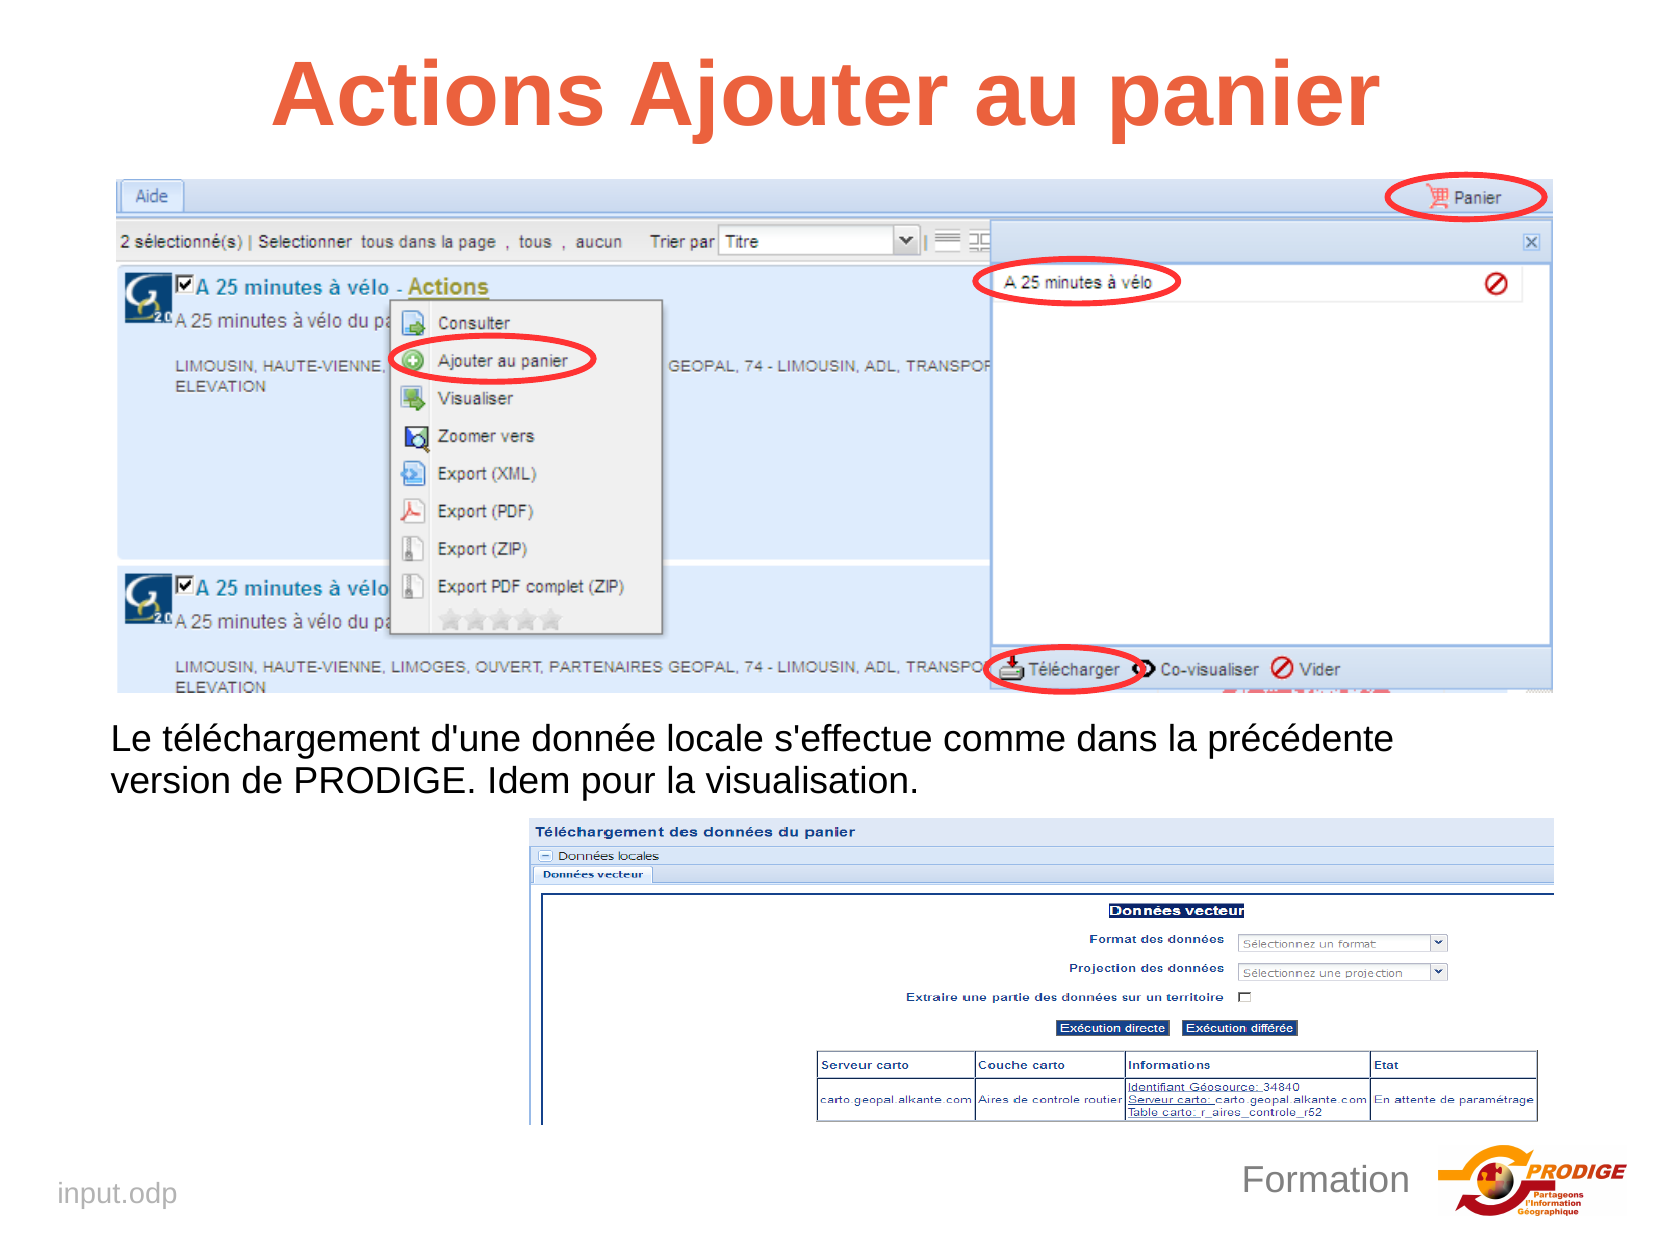

# Actions Ajouter au panier
Le téléchargement d'une donnée locale s'effectue comme dans la précédente
version de PRODIGE. Idem pour la visualisation.